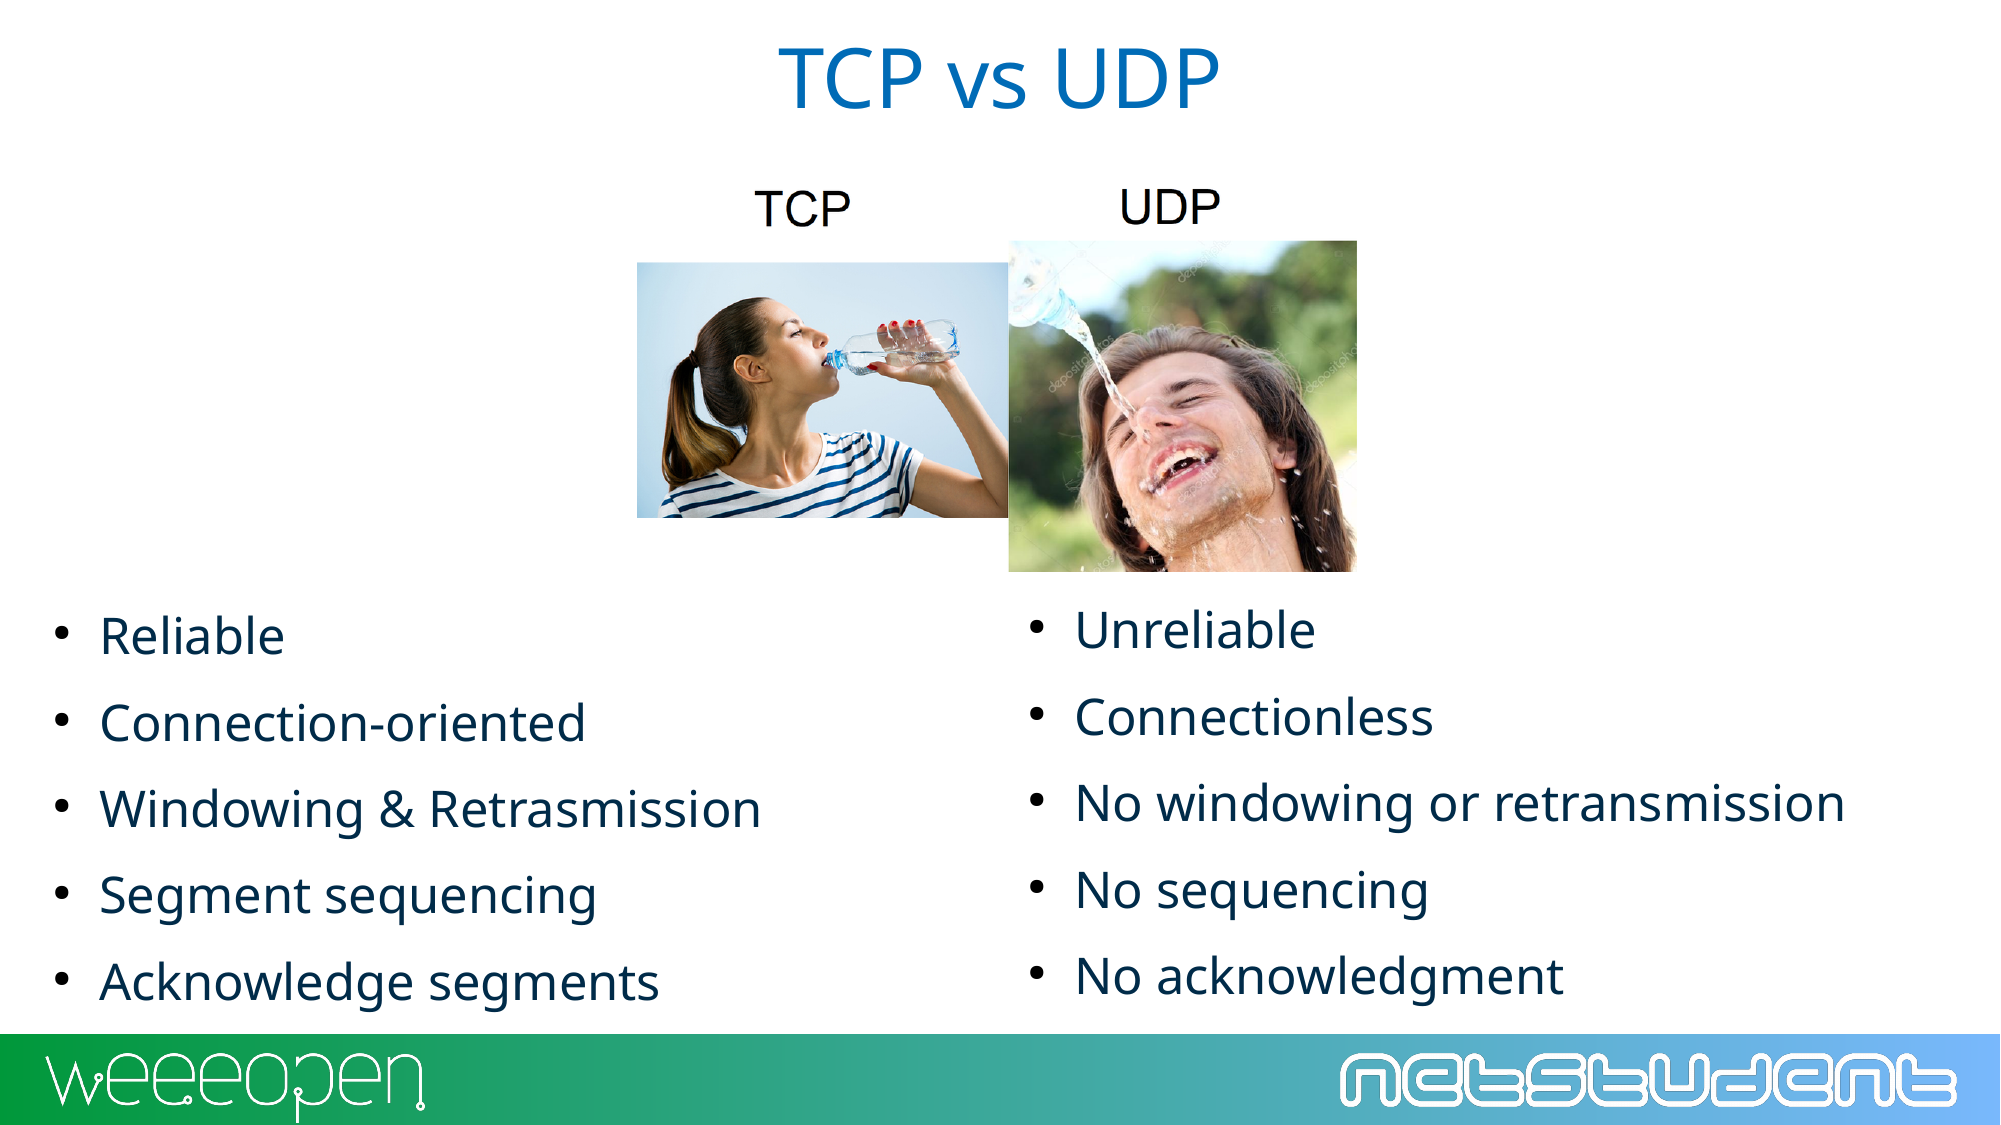

# TCP vs UDP
Unreliable
Connectionless
No windowing or retransmission
No sequencing
No acknowledgment
Reliable
Connection-oriented
Windowing & Retrasmission
Segment sequencing
Acknowledge segments